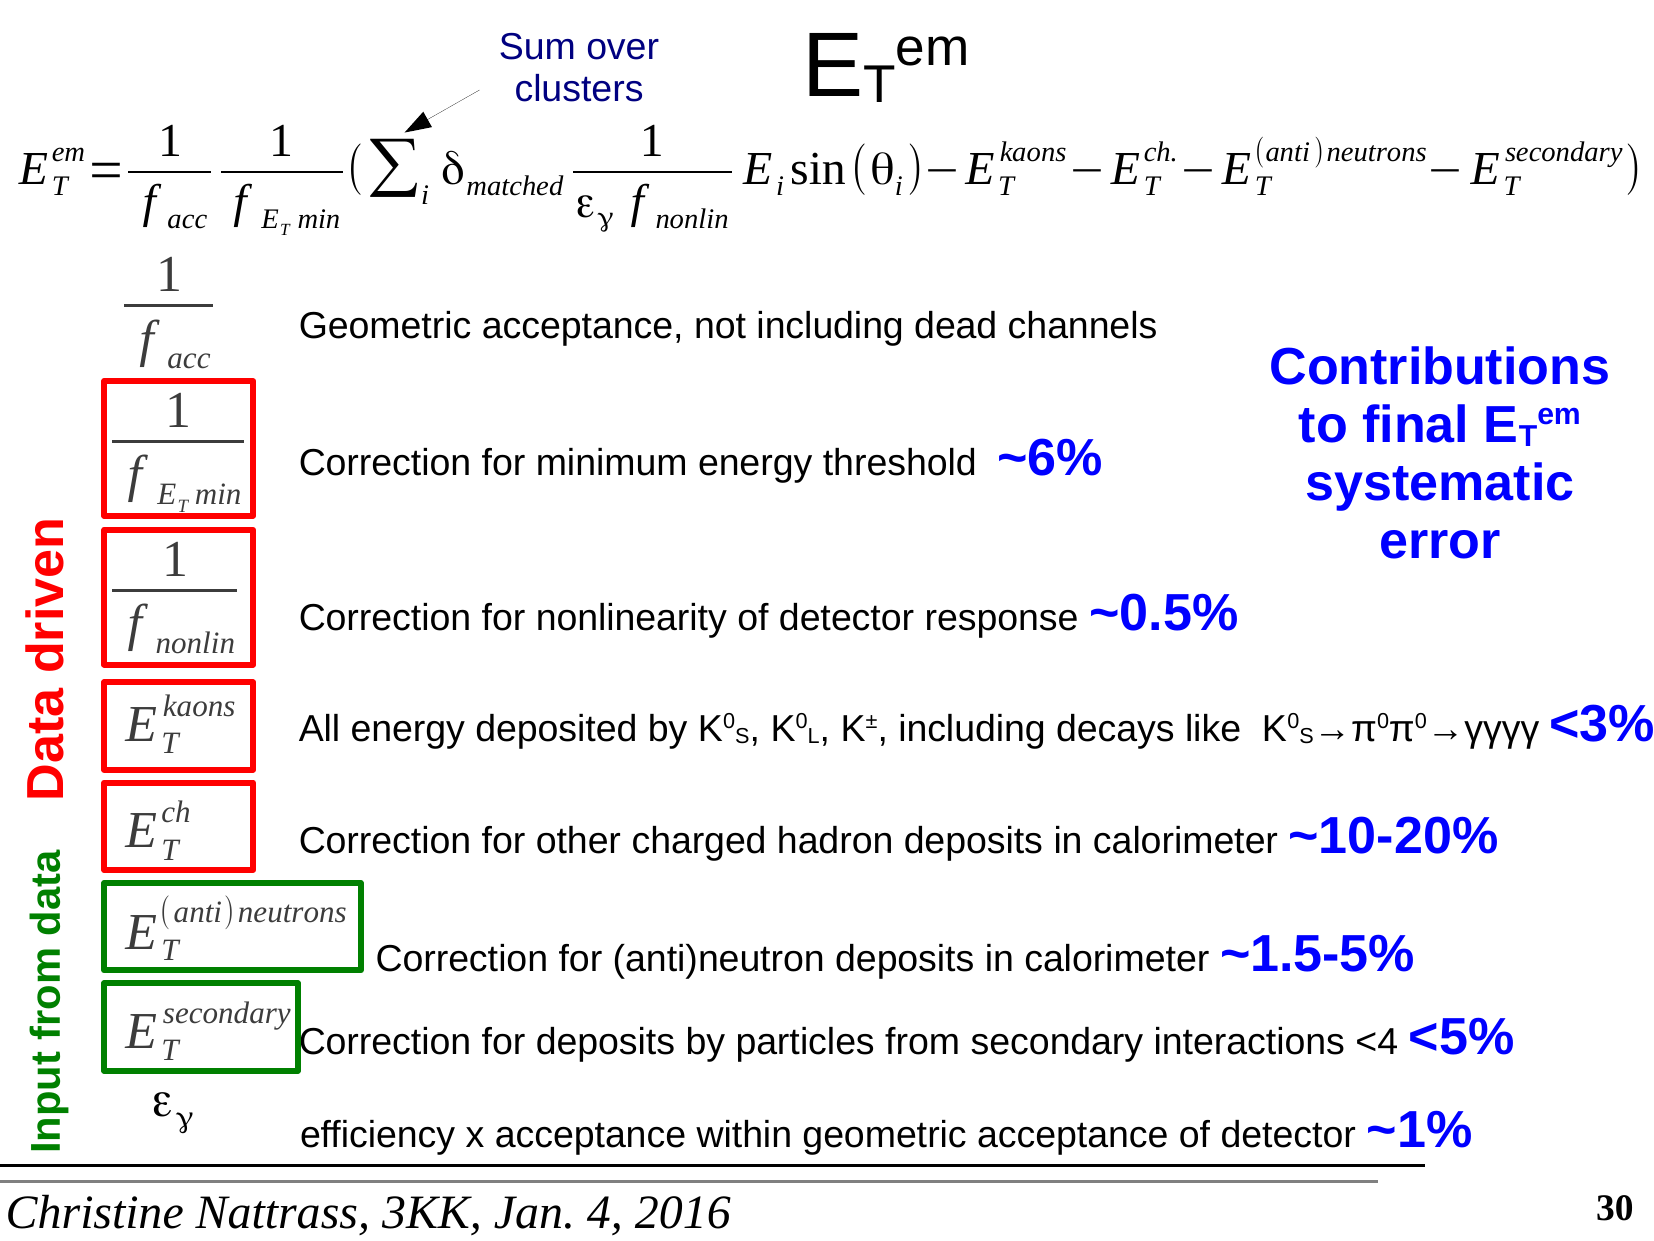

# ETem
Sum over clusters
Geometric acceptance, not including dead channels
Contributions to final ETem systematic error
Correction for minimum energy threshold ~6%
Correction for nonlinearity of detector response ~0.5%
Data driven
All energy deposited by K0S, K0L, K±, including decays like K0S→π0π0→γγγγ <3%
Correction for other charged hadron deposits in calorimeter ~10-20%
Correction for (anti)neutron deposits in calorimeter ~1.5-5%
Input from data
Correction for deposits by particles from secondary interactions <4 <5%
efficiency x acceptance within geometric acceptance of detector ~1%